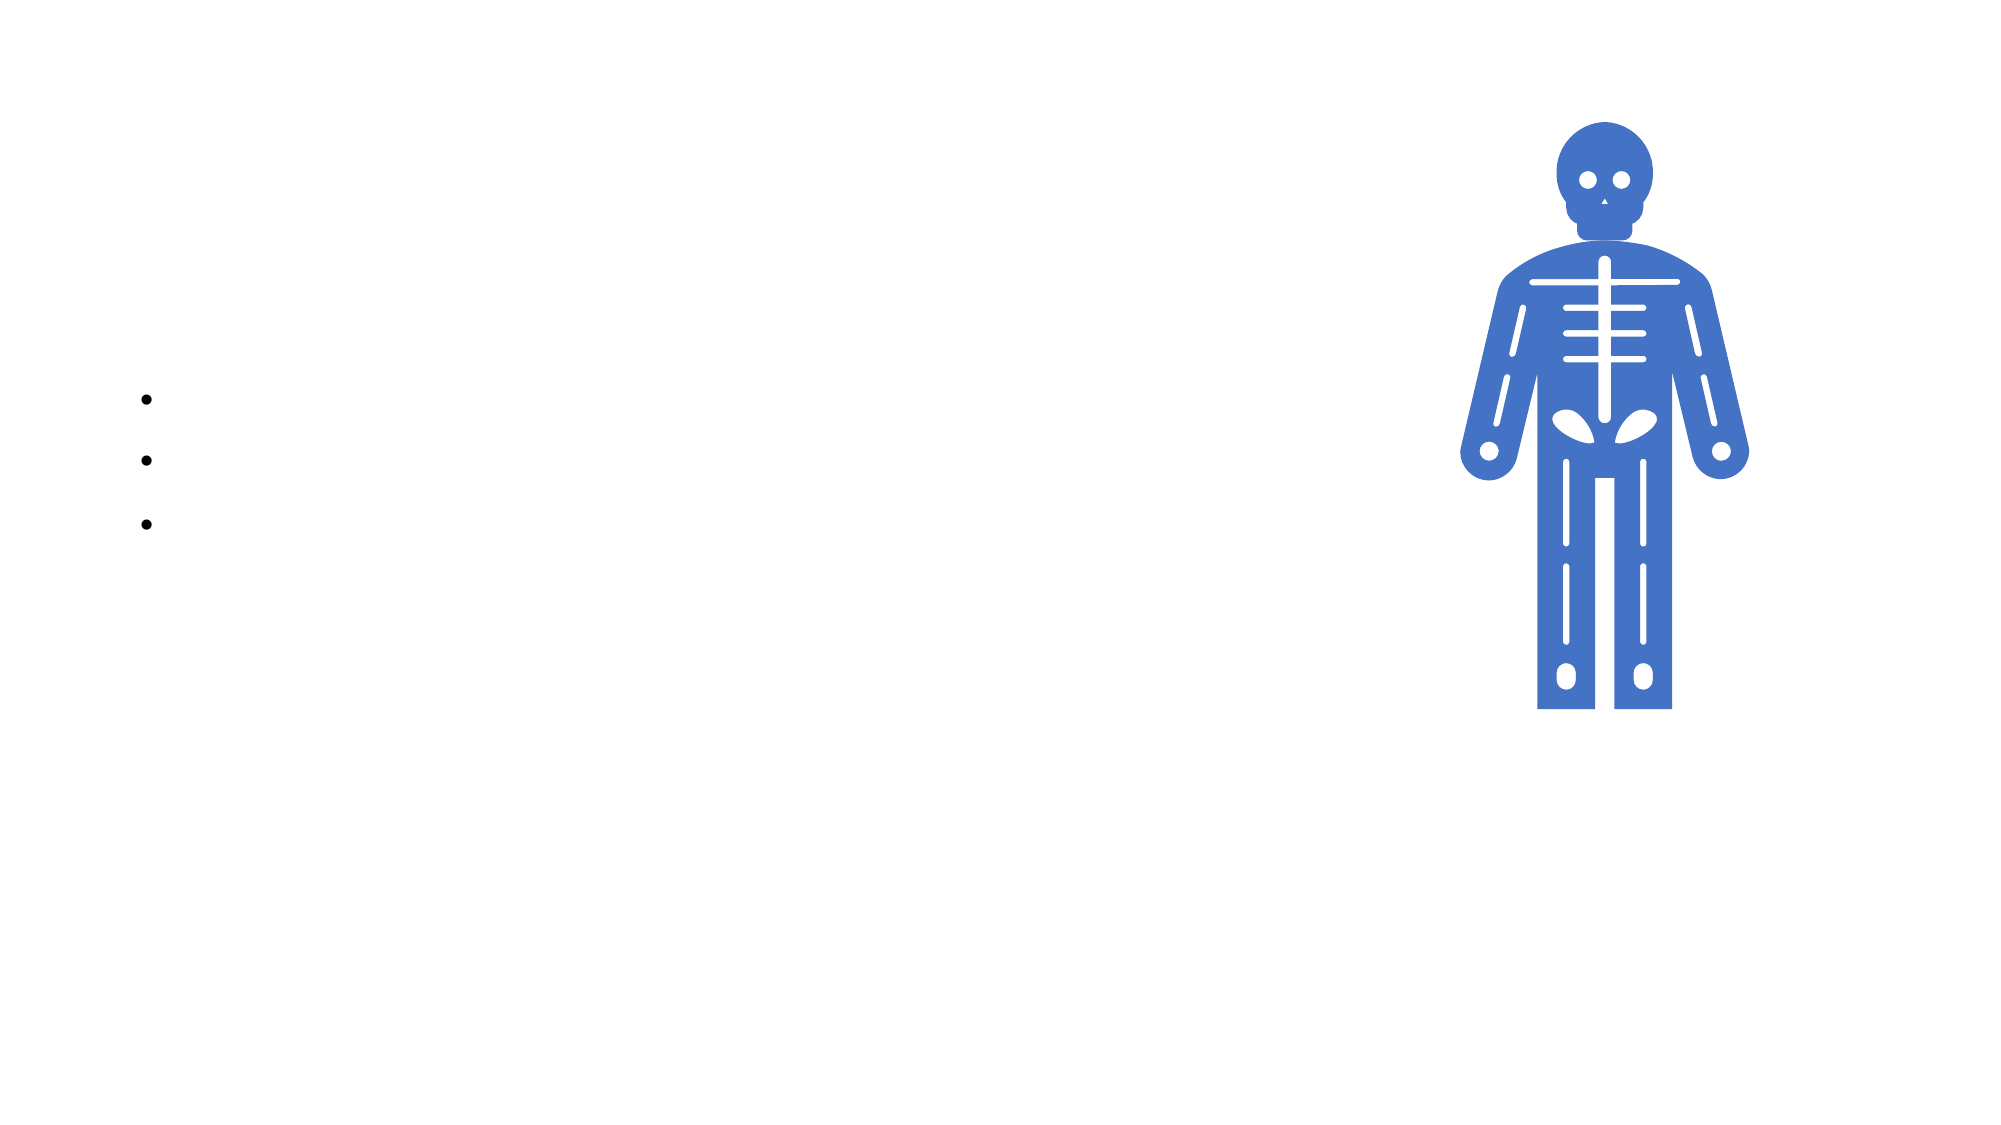

# Personages
Hoofdpersonages: Emma, Anouk, Bo, Lilly en Mabel.
Bijfiguren: Moeder van Lilly, Rik, Tom en Zach.